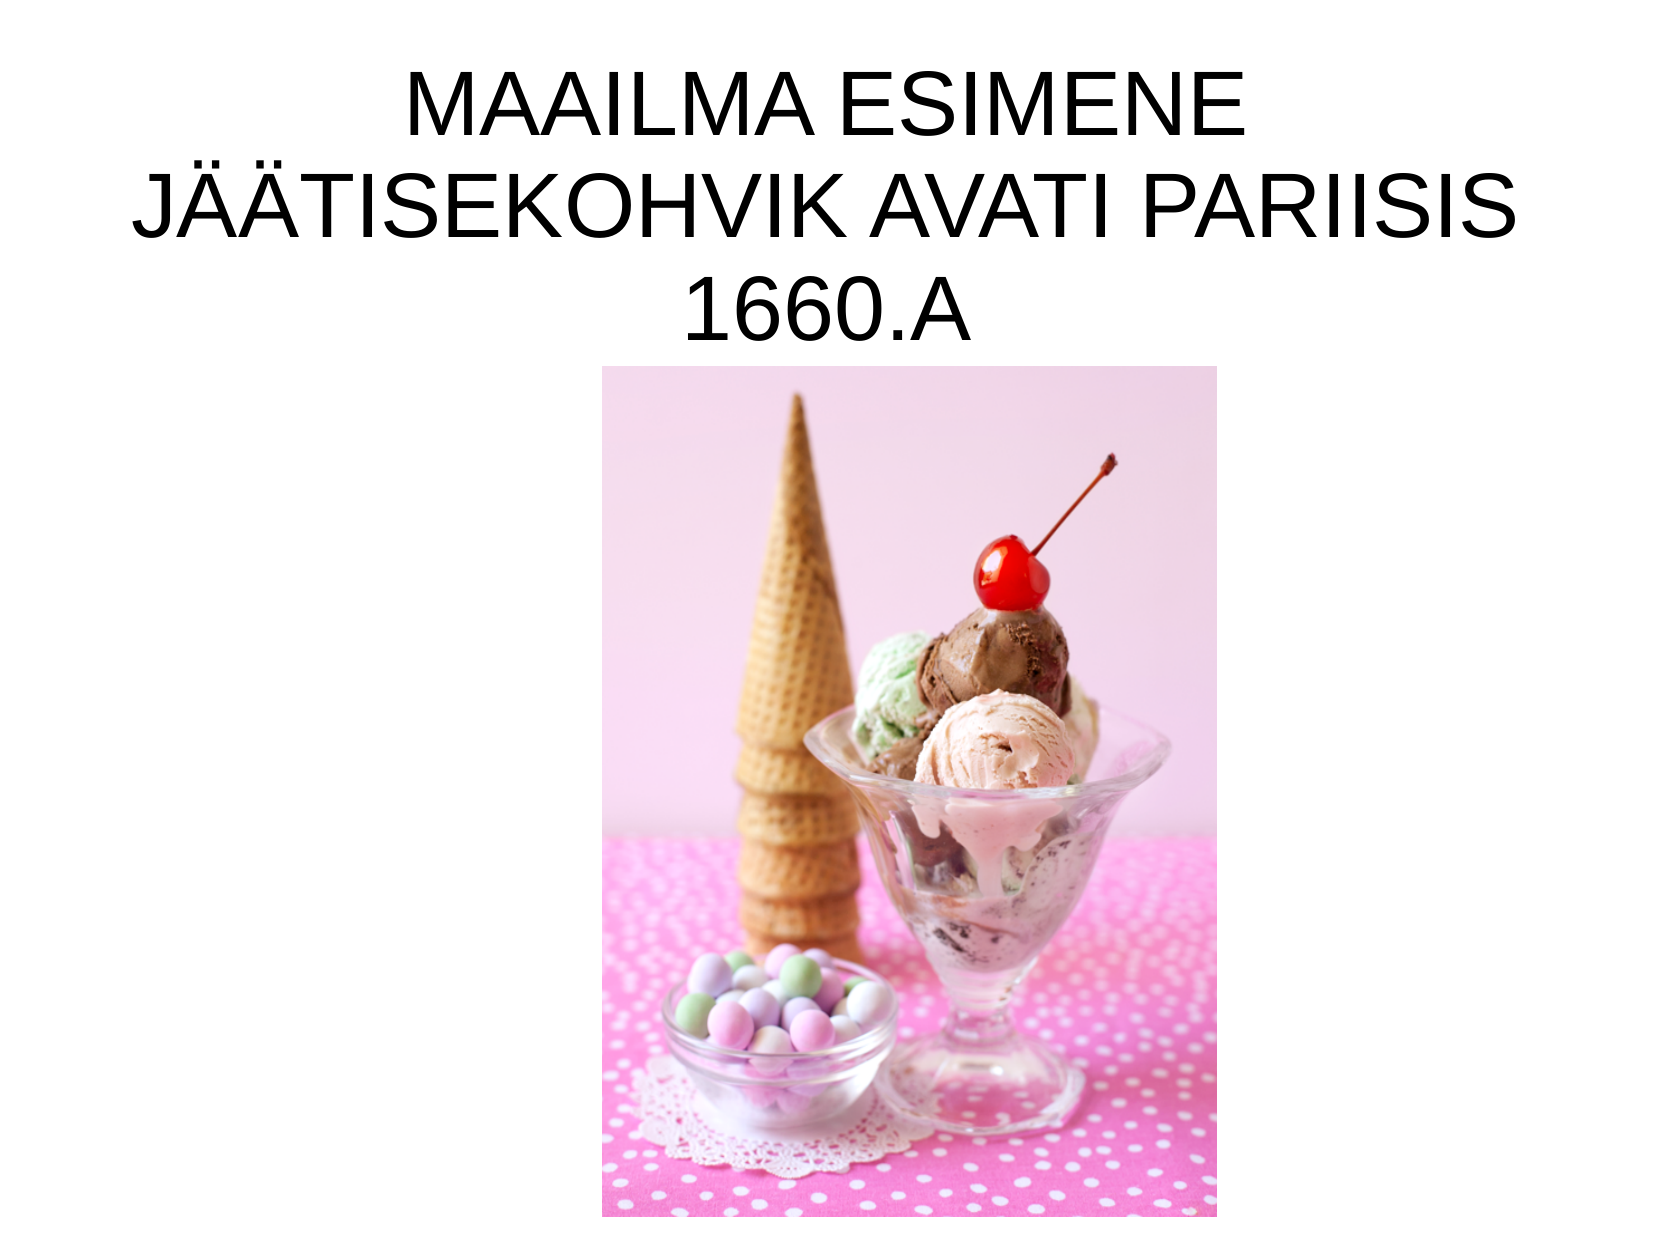

# MAAILMA ESIMENE JÄÄTISEKOHVIK AVATI PARIISIS 1660.A